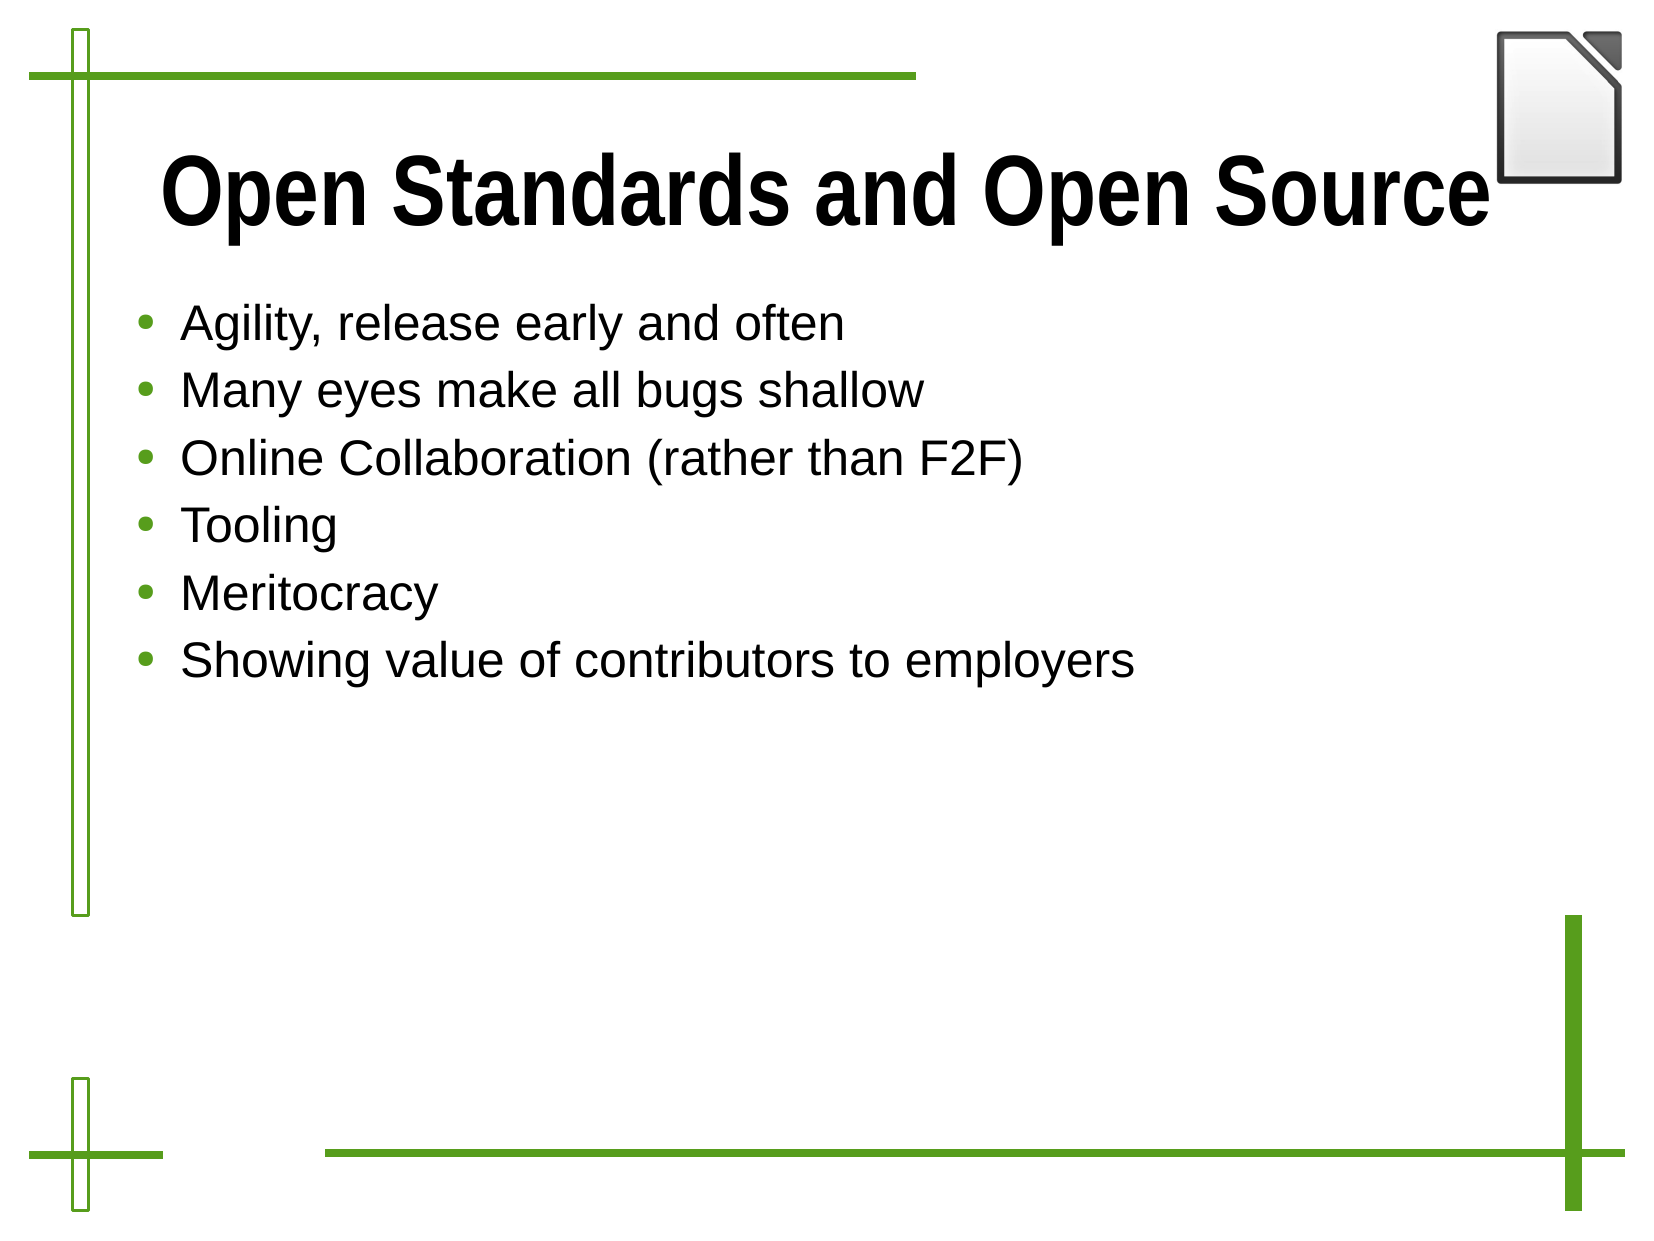

# Open Standards and Open Source
Agility, release early and often
Many eyes make all bugs shallow
Online Collaboration (rather than F2F)
Tooling
Meritocracy
Showing value of contributors to employers